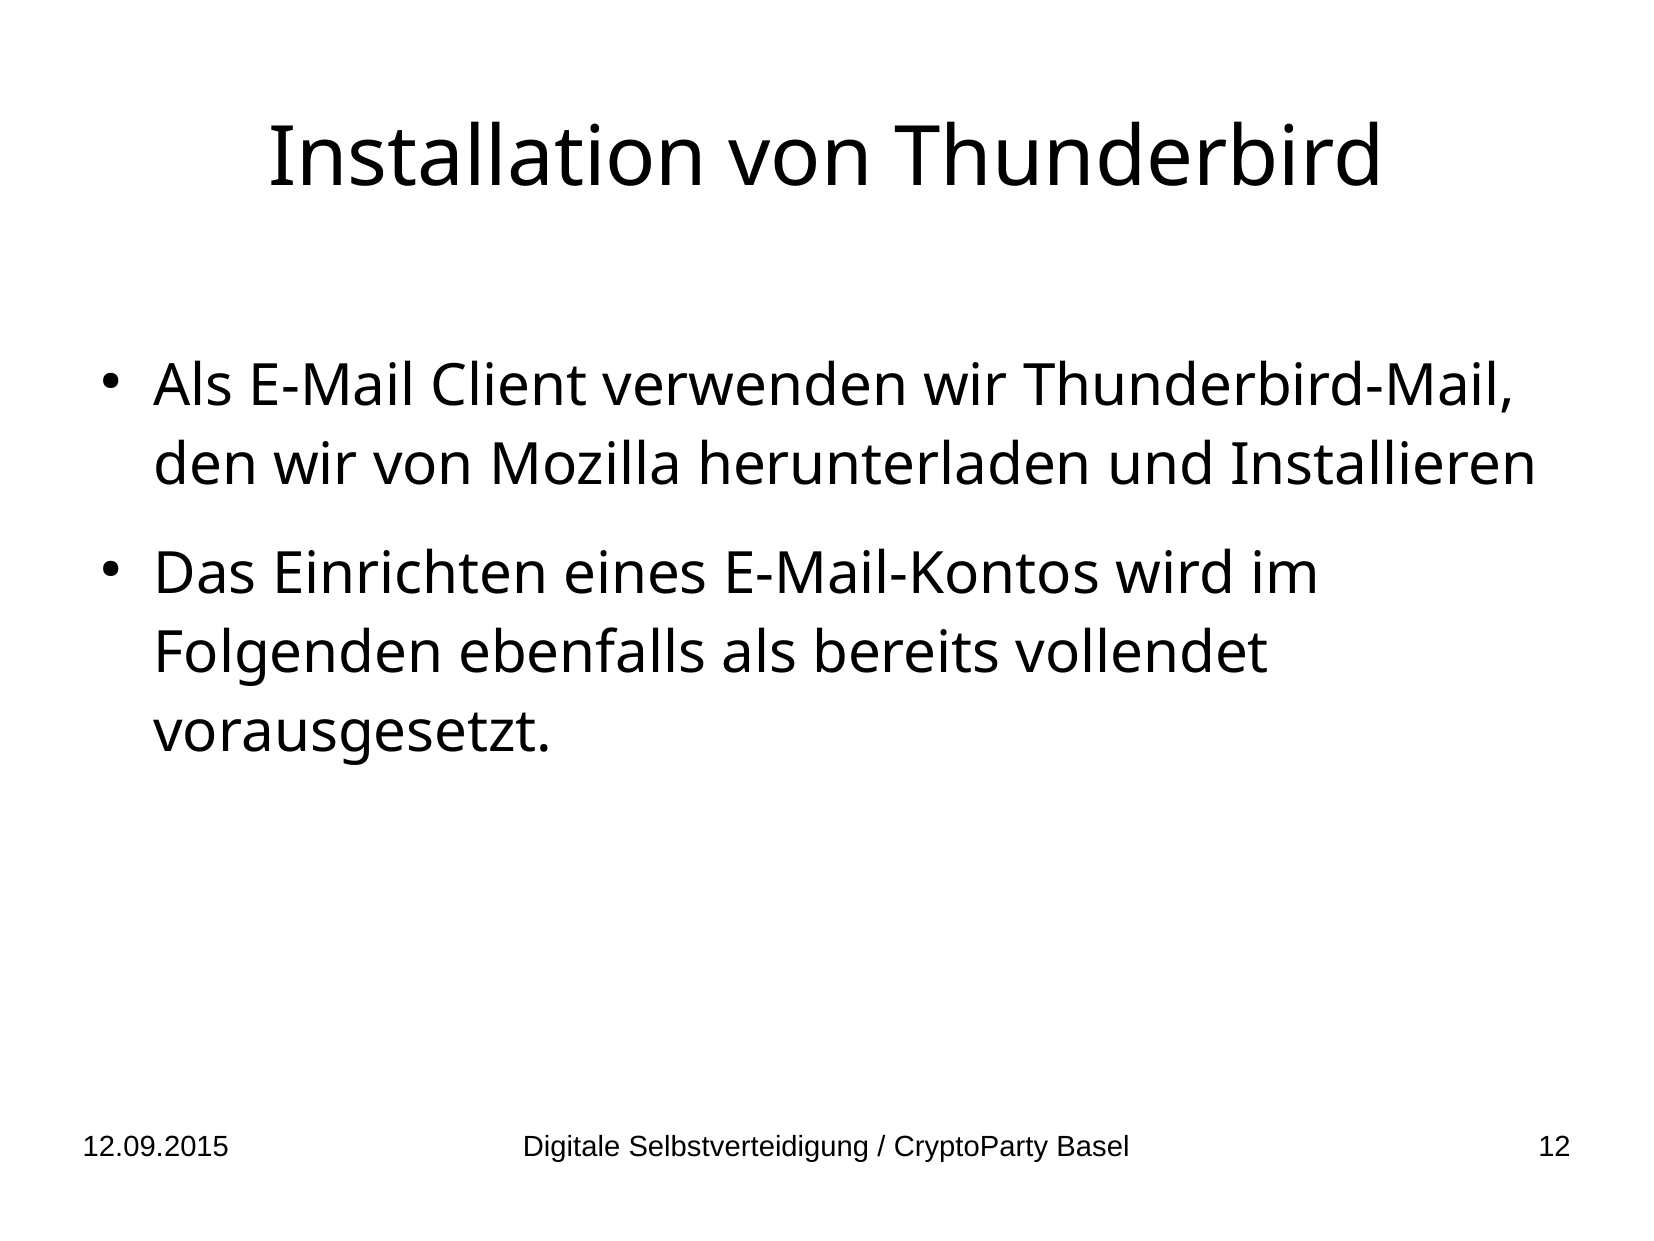

# Installation von Thunderbird
Als E-Mail Client verwenden wir Thunderbird-Mail, den wir von Mozilla herunterladen und Installieren
Das Einrichten eines E-Mail-Kontos wird im Folgenden ebenfalls als bereits vollendet vorausgesetzt.
12.09.2015
Digitale Selbstverteidigung / CryptoParty Basel
12